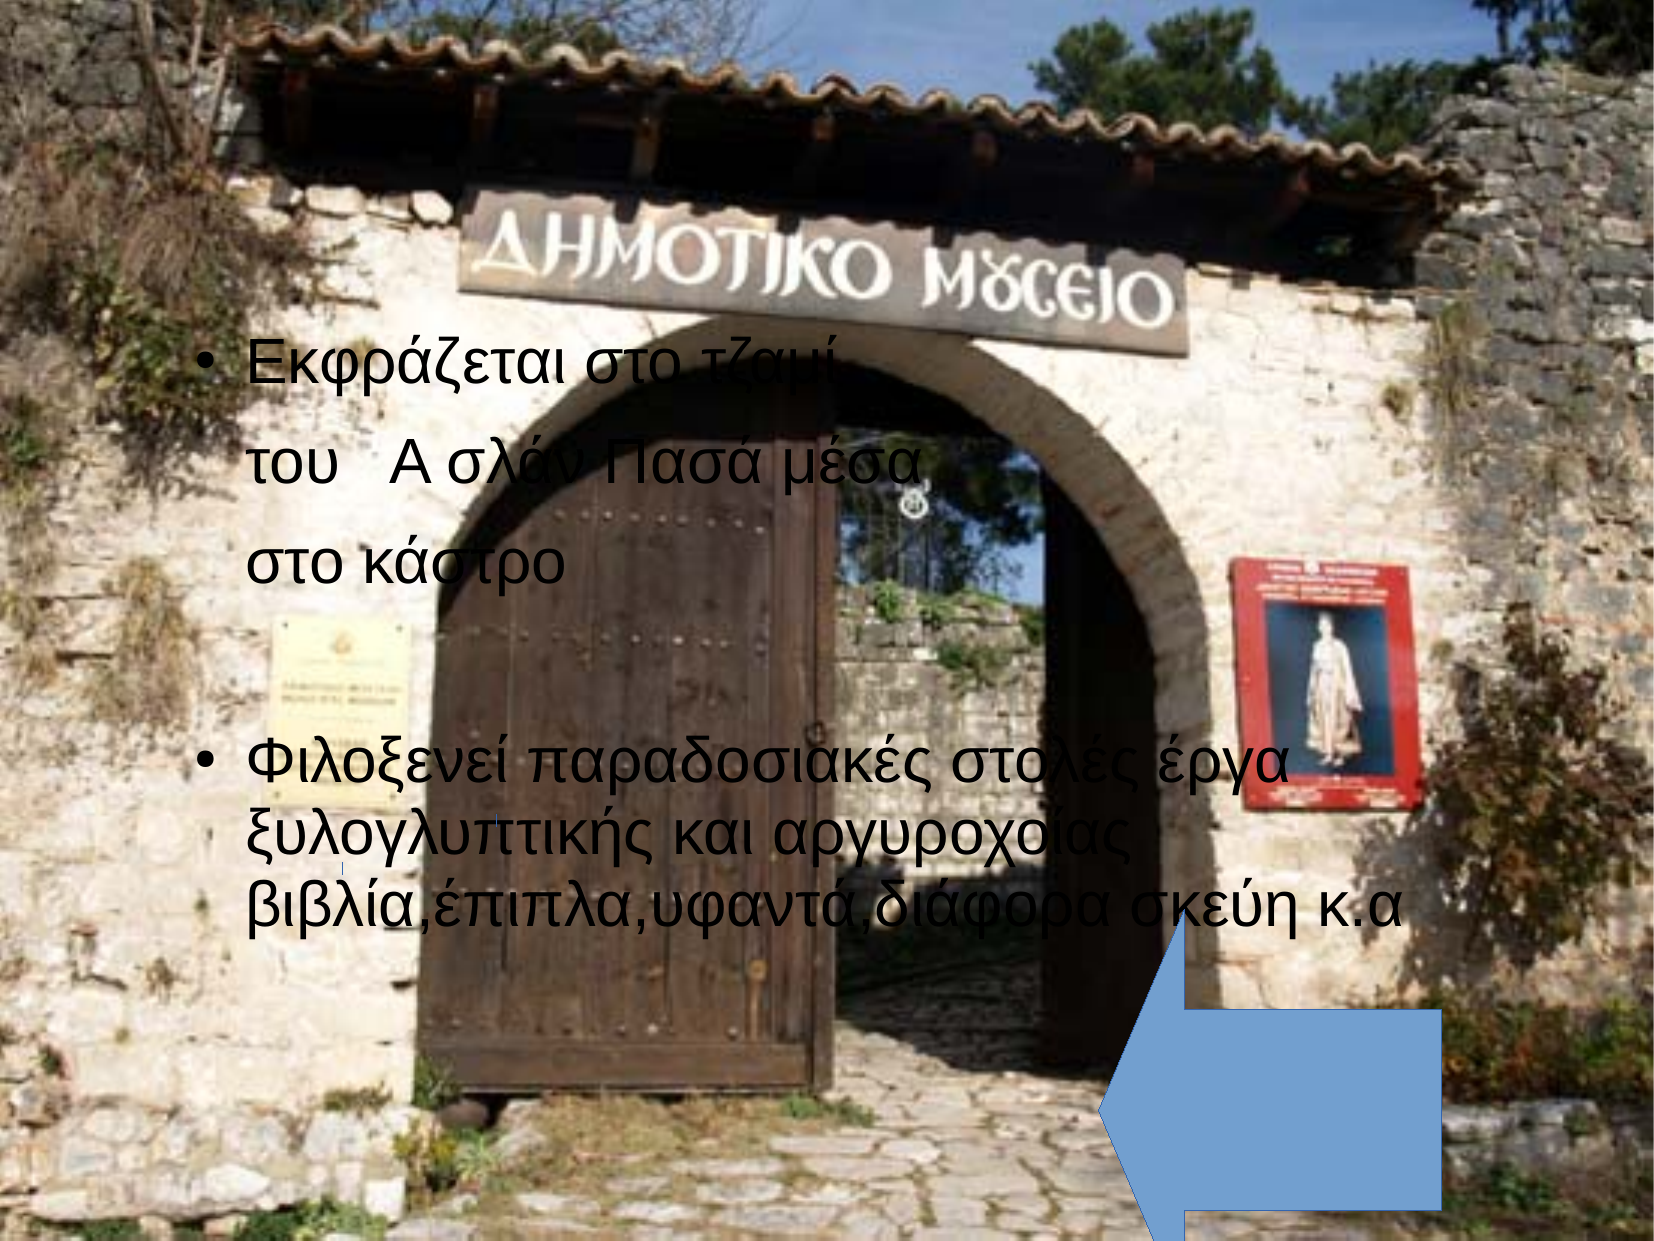

#
Εκφράζεται στο τζαμί
του Α σλάν Πασά μέσα
στο κάστρο
Φιλοξενεί παραδοσιακές στολές έργα ξυλογλυπτικής και αργυροχοίας βιβλία,έπιπλα,υφαντά,διάφορα σκεύη κ.α